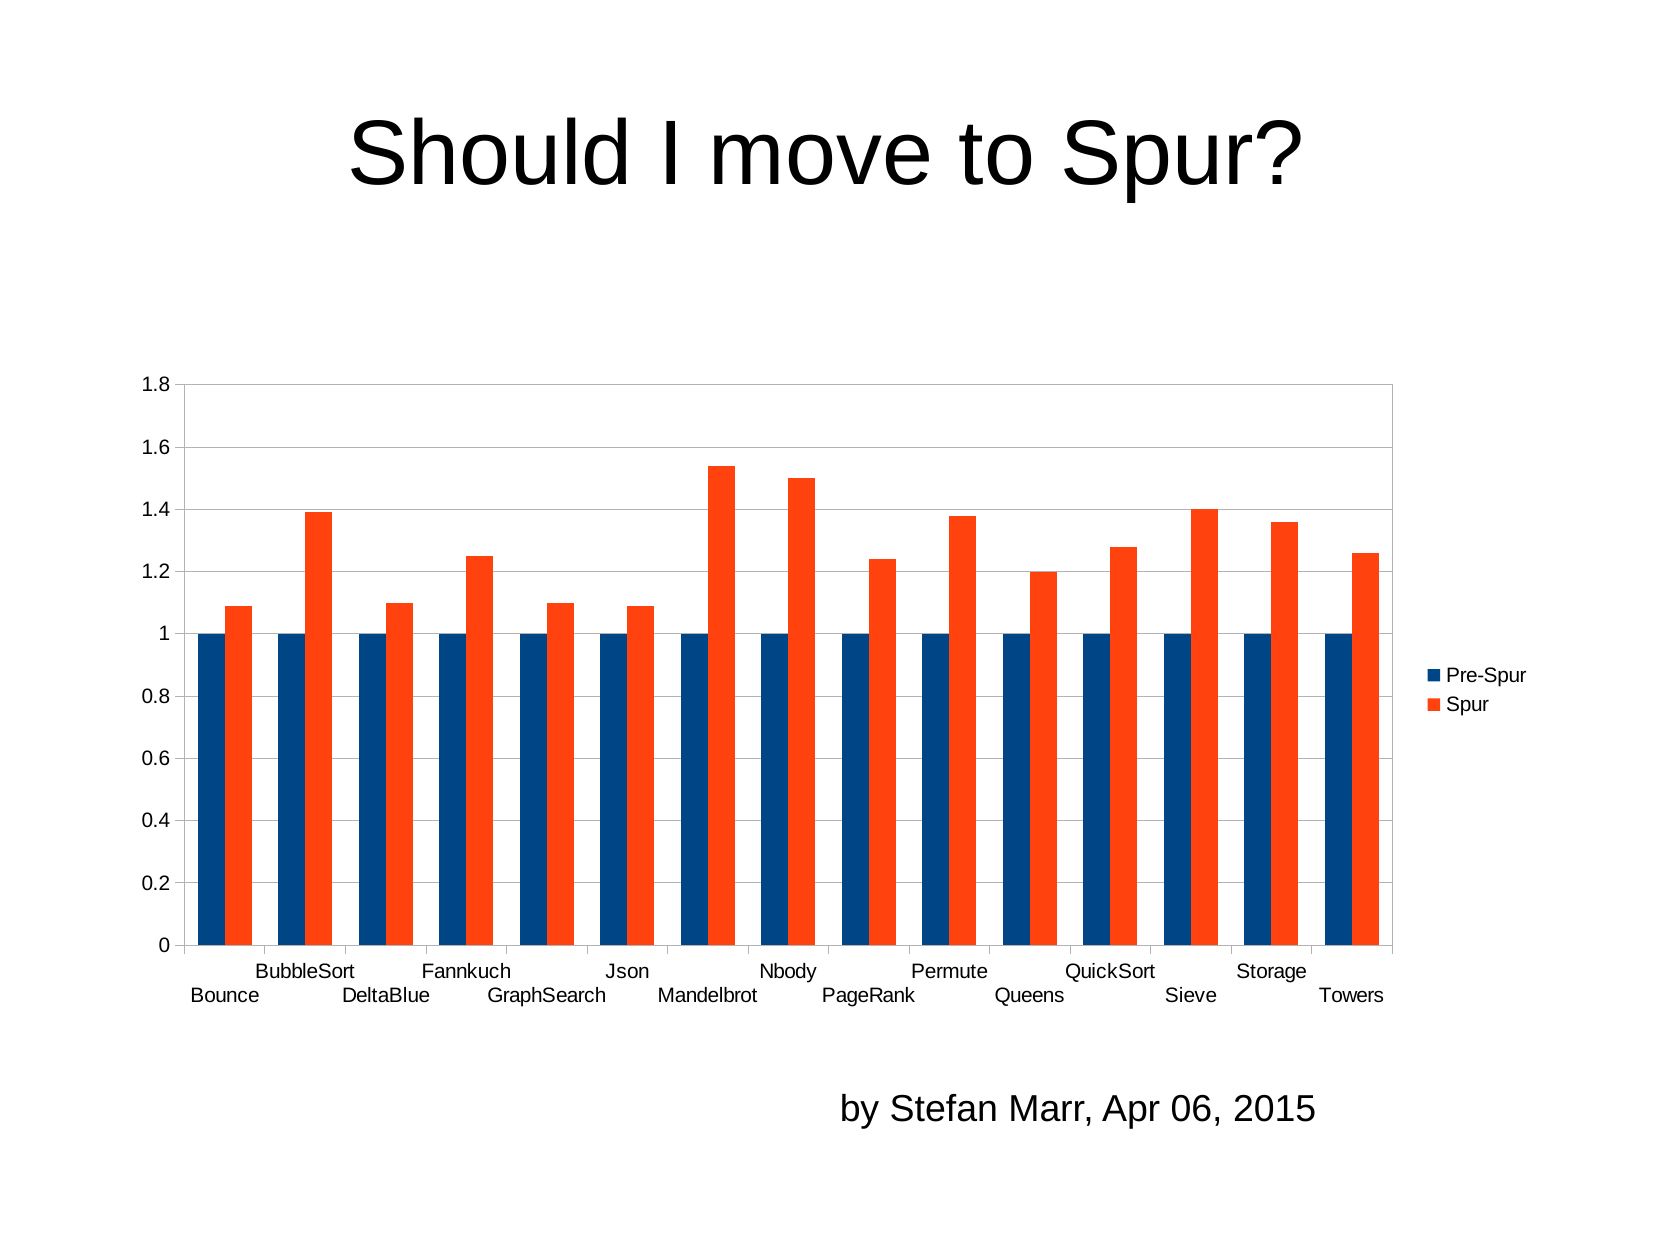

# Should I move to Spur?
### Chart
| Category | Pre-Spur | Spur |
|---|---|---|
| Bounce | 1.0 | 1.09 |
| BubbleSort | 1.0 | 1.39 |
| DeltaBlue | 1.0 | 1.1 |
| Fannkuch | 1.0 | 1.25 |
| GraphSearch | 1.0 | 1.1 |
| Json | 1.0 | 1.09 |
| Mandelbrot | 1.0 | 1.54 |
| Nbody | 1.0 | 1.5 |
| PageRank | 1.0 | 1.24 |
| Permute | 1.0 | 1.38 |
| Queens | 1.0 | 1.2 |
| QuickSort | 1.0 | 1.28 |
| Sieve | 1.0 | 1.4 |
| Storage | 1.0 | 1.36 |
| Towers | 1.0 | 1.26 |by Stefan Marr, Apr 06, 2015